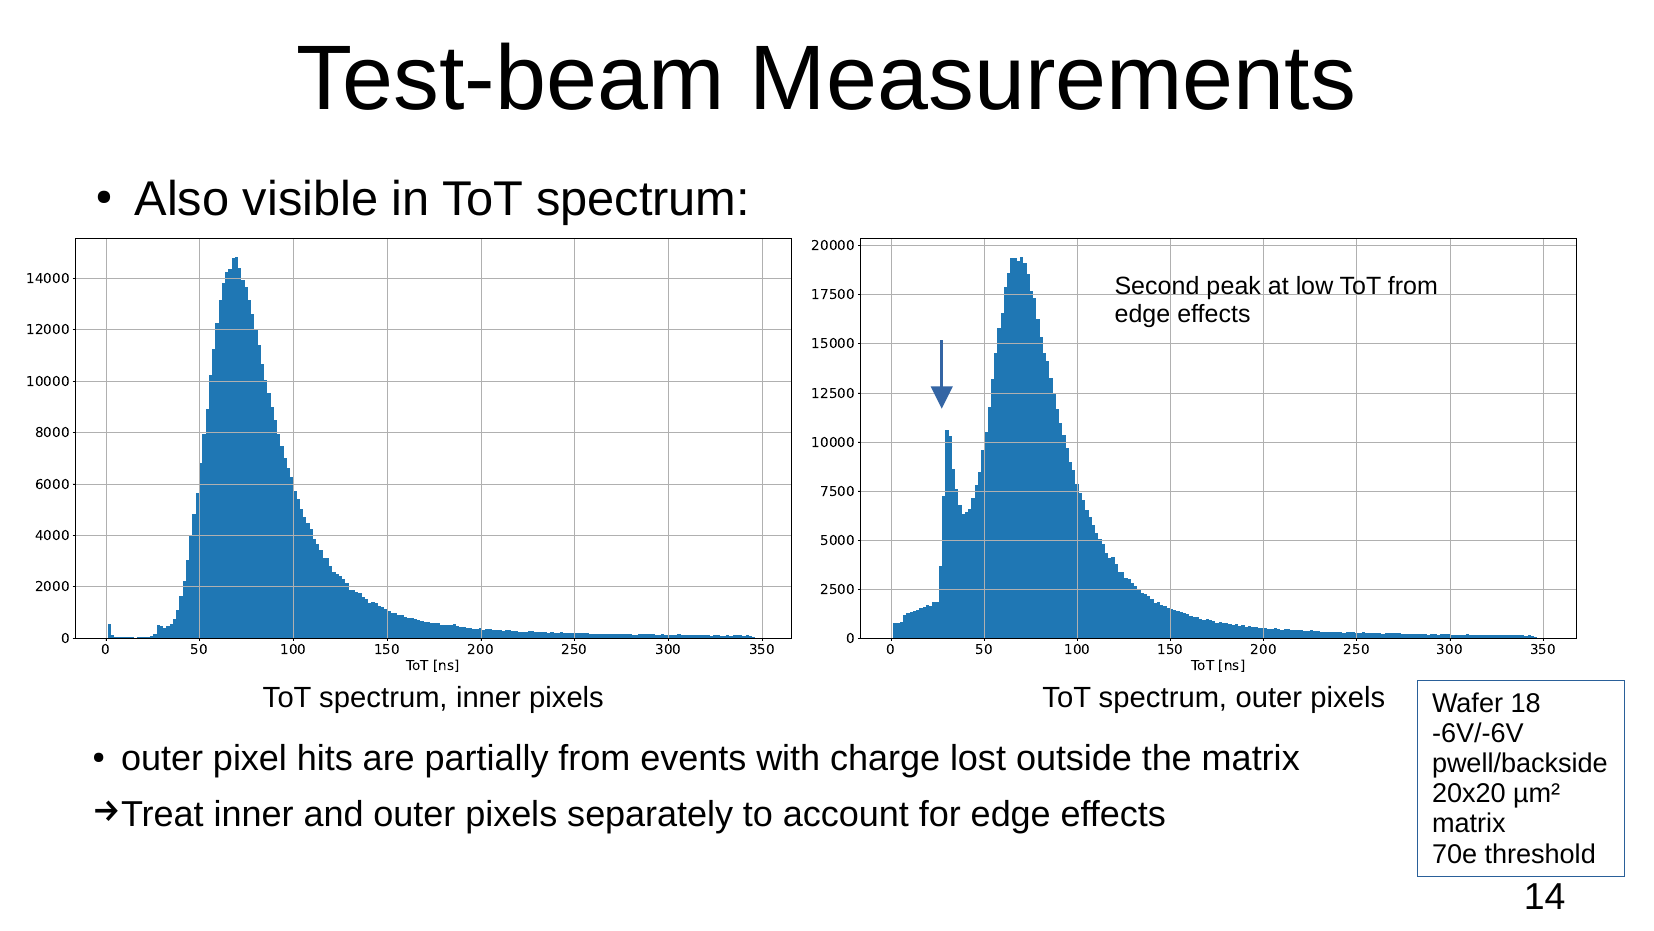

# Test-beam Measurements
Also visible in ToT spectrum:
Second peak at low ToT from
edge effects
ToT spectrum, inner pixels
ToT spectrum, outer pixels
Wafer 18
-6V/-6V pwell/backside
20x20 µm² matrix
70e threshold
outer pixel hits are partially from events with charge lost outside the matrix
Treat inner and outer pixels separately to account for edge effects